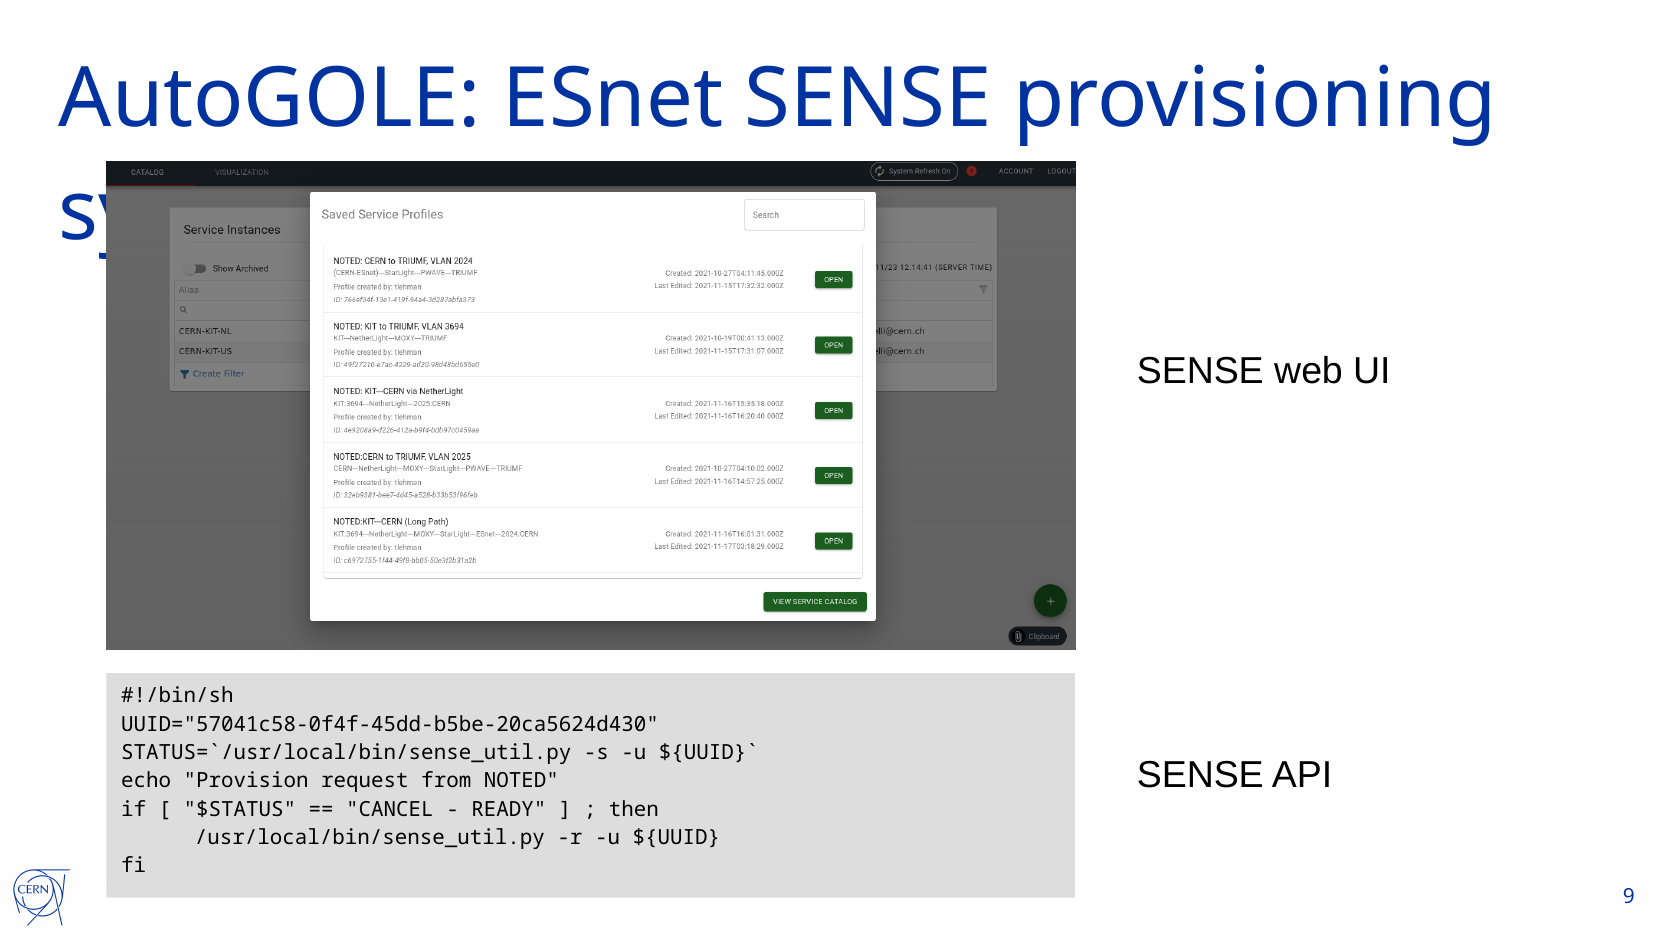

# AutoGOLE: ESnet SENSE provisioning system
SENSE web UI
#!/bin/sh
UUID="57041c58-0f4f-45dd-b5be-20ca5624d430"
STATUS=`/usr/local/bin/sense_util.py -s -u ${UUID}`
echo "Provision request from NOTED"
if [ "$STATUS" == "CANCEL - READY" ] ; then
	/usr/local/bin/sense_util.py -r -u ${UUID}
fi
SENSE API